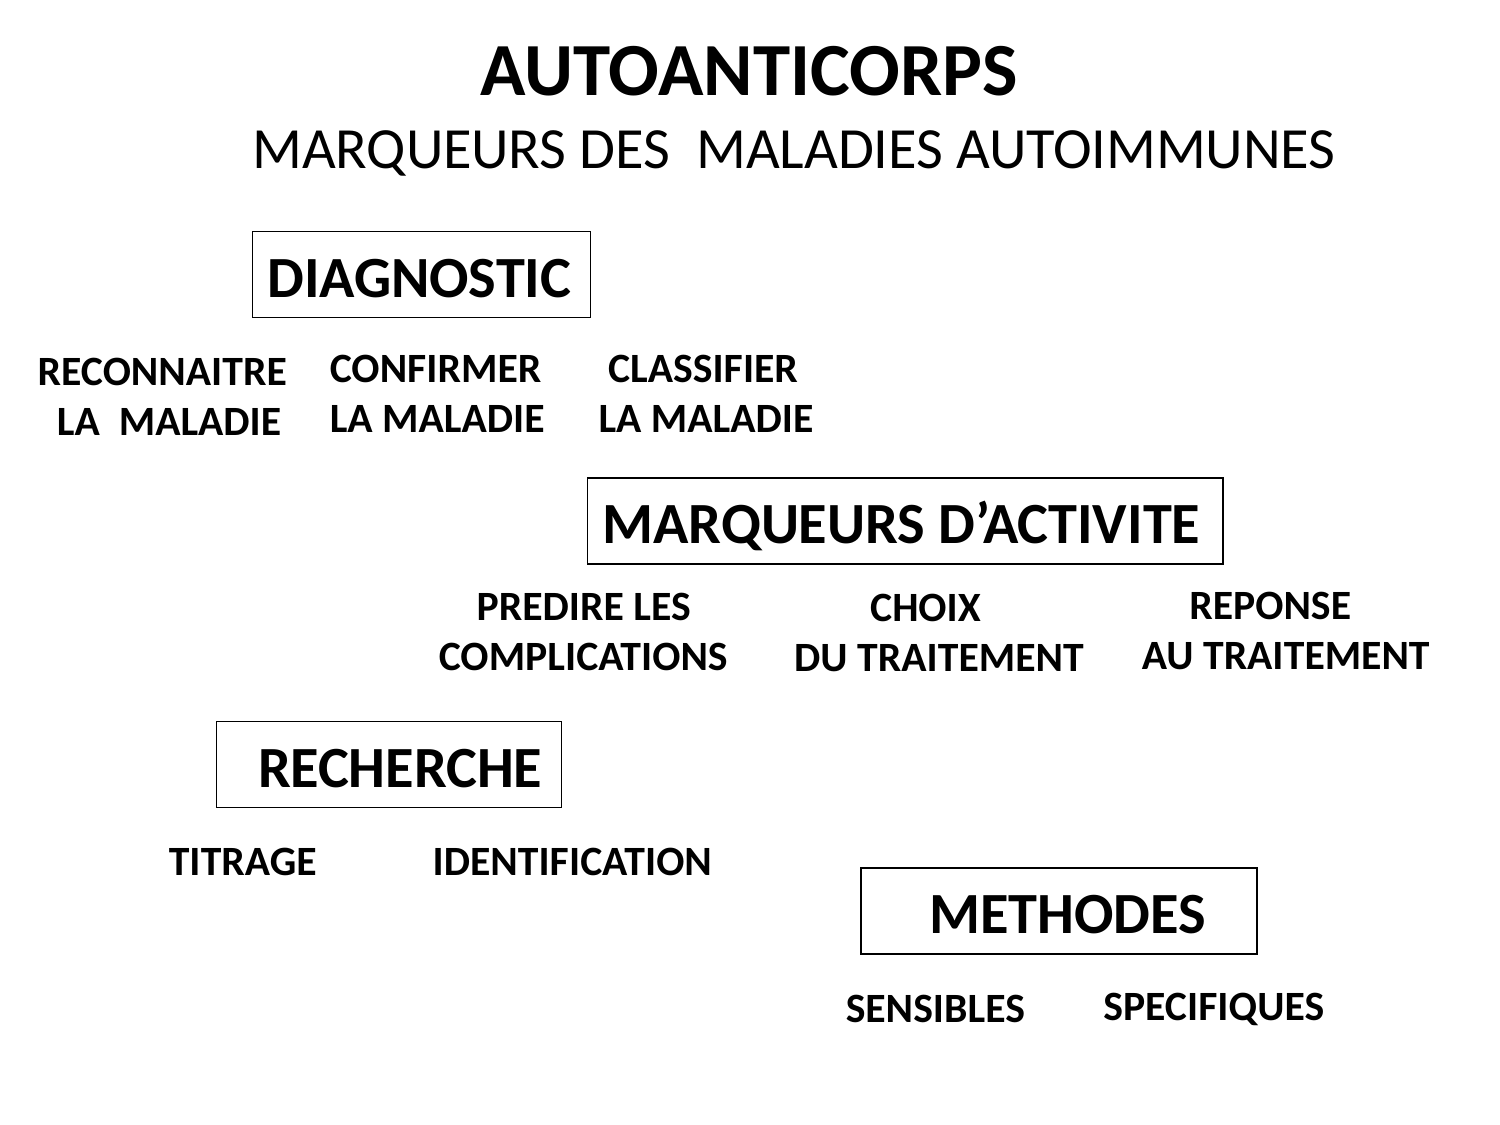

AUTOANTICORPS
MARQUEURS DES MALADIES AUTOIMMUNES
DIAGNOSTIC
 CLASSIFIER
LA MALADIE
CONFIRMER
LA MALADIE
RECONNAITRE
 LA MALADIE
MARQUEURS D’ACTIVITE
 REPONSE
AU TRAITEMENT
 PREDIRE LES
 COMPLICATIONS
 CHOIX
DU TRAITEMENT
 RECHERCHE
TITRAGE
IDENTIFICATION
 METHODES
SPECIFIQUES
SENSIBLES